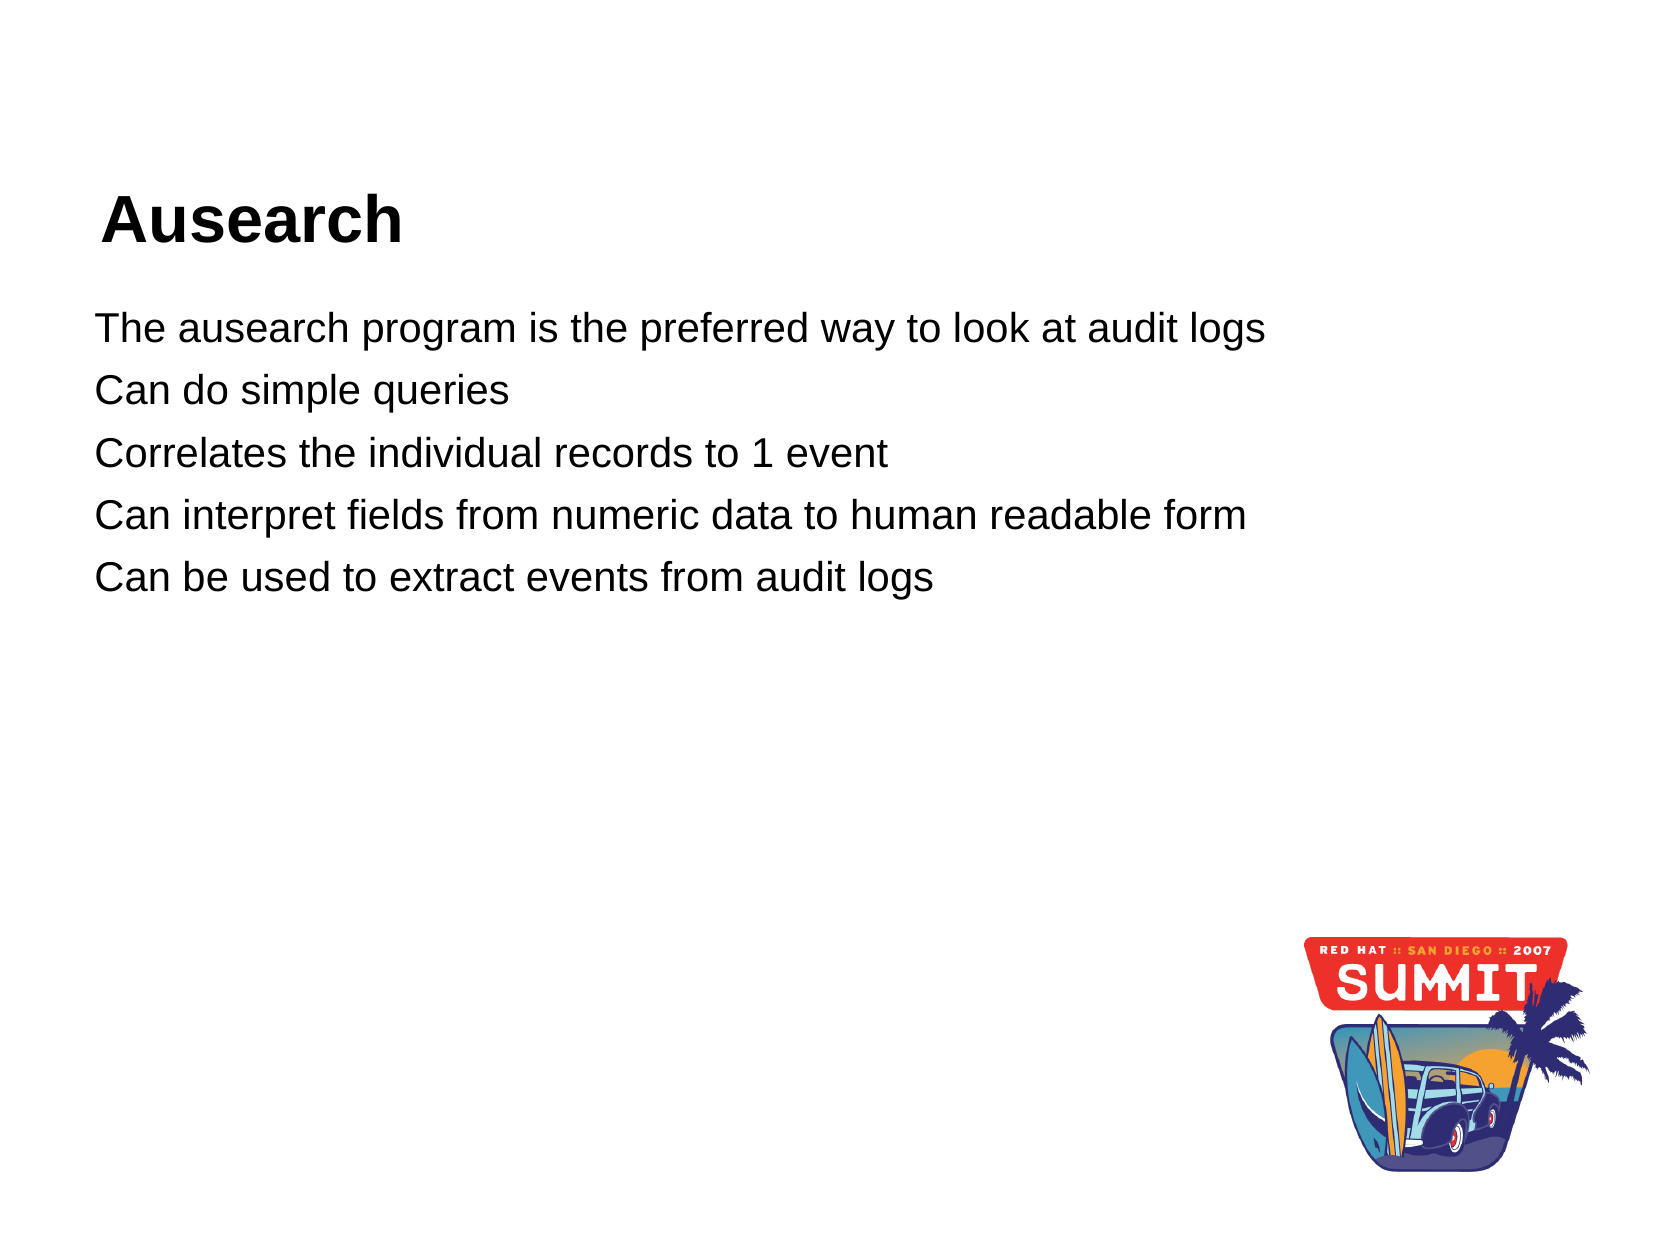

# Ausearch
The ausearch program is the preferred way to look at audit logs
Can do simple queries
Correlates the individual records to 1 event
Can interpret fields from numeric data to human readable form
Can be used to extract events from audit logs